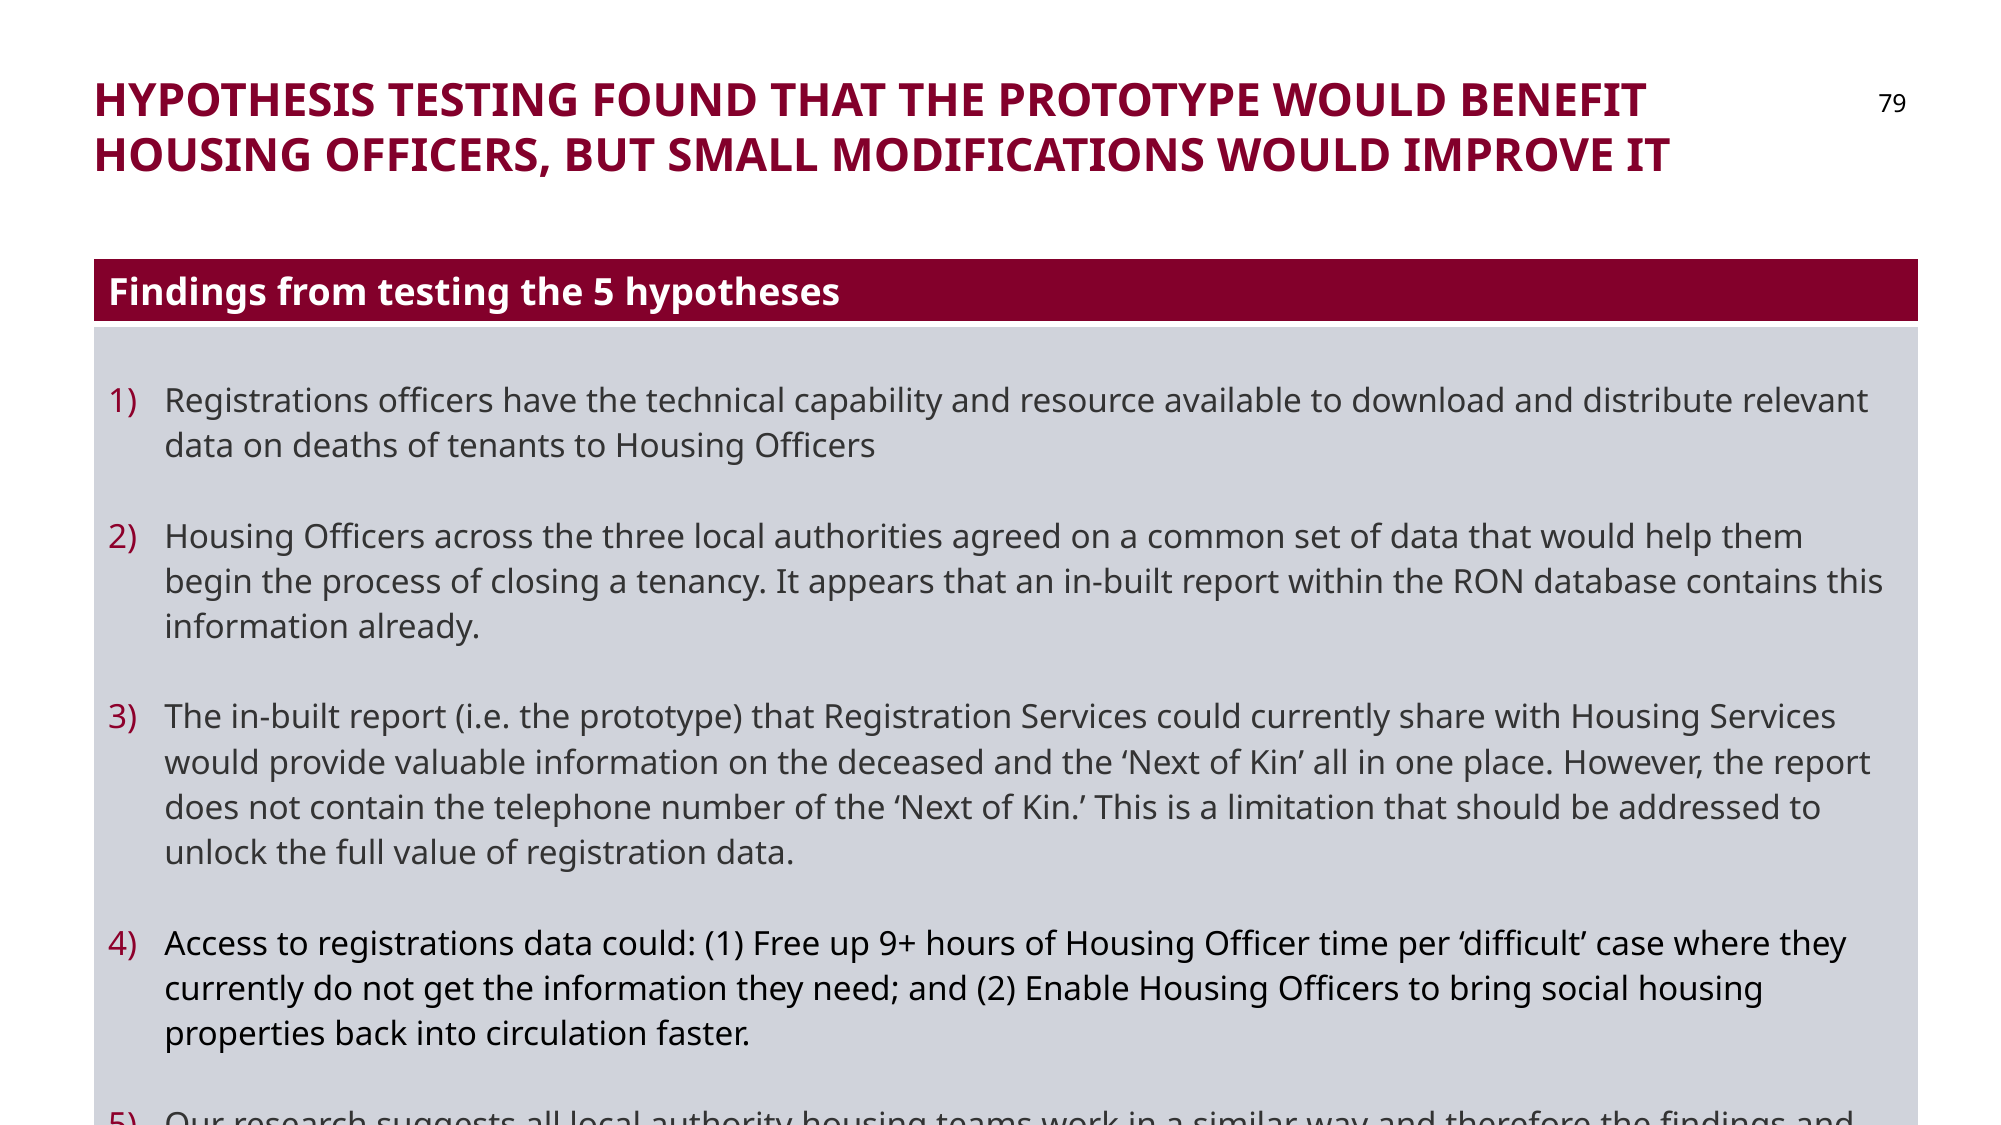

# HYPOTHESIS TESTING FOUND THAT THE PROTOTYPE WOULD BENEFIT HOUSING OFFICERS, BUT SMALL MODIFICATIONS WOULD IMPROVE IT
| Findings from testing the 5 hypotheses |
| --- |
| Registrations officers have the technical capability and resource available to download and distribute relevant data on deaths of tenants to Housing Officers Housing Officers across the three local authorities agreed on a common set of data that would help them begin the process of closing a tenancy. It appears that an in-built report within the RON database contains this information already. The in-built report (i.e. the prototype) that Registration Services could currently share with Housing Services would provide valuable information on the deceased and the ‘Next of Kin’ all in one place. However, the report does not contain the telephone number of the ‘Next of Kin.’ This is a limitation that should be addressed to unlock the full value of registration data. Access to registrations data could: (1) Free up 9+ hours of Housing Officer time per ‘difficult’ case where they currently do not get the information they need; and (2) Enable Housing Officers to bring social housing properties back into circulation faster. Our research suggests all local authority housing teams work in a similar way and therefore the findings and conclusions may be transferable. |